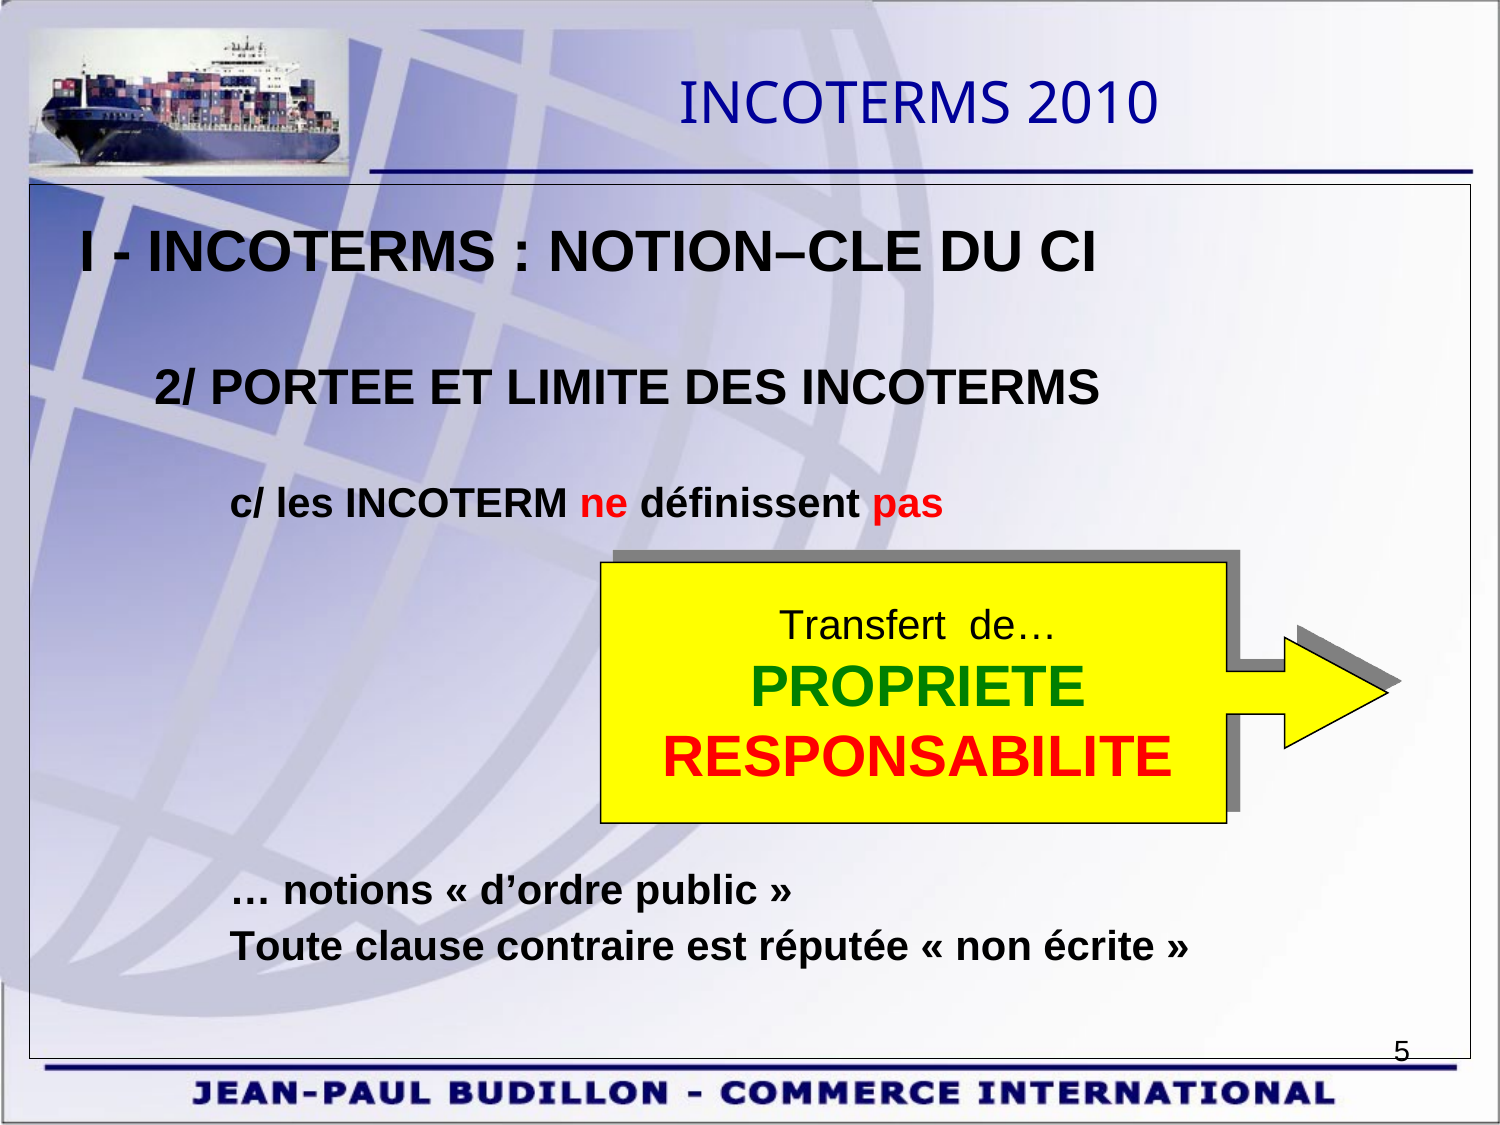

# INCOTERMS 2010
I - INCOTERMS : NOTION–CLE DU CI
2/ PORTEE ET LIMITE DES INCOTERMS
c/ les INCOTERM ne définissent pas
… notions « d’ordre public »
Toute clause contraire est réputée « non écrite »
Transfert de…
PROPRIETE
RESPONSABILITE
5